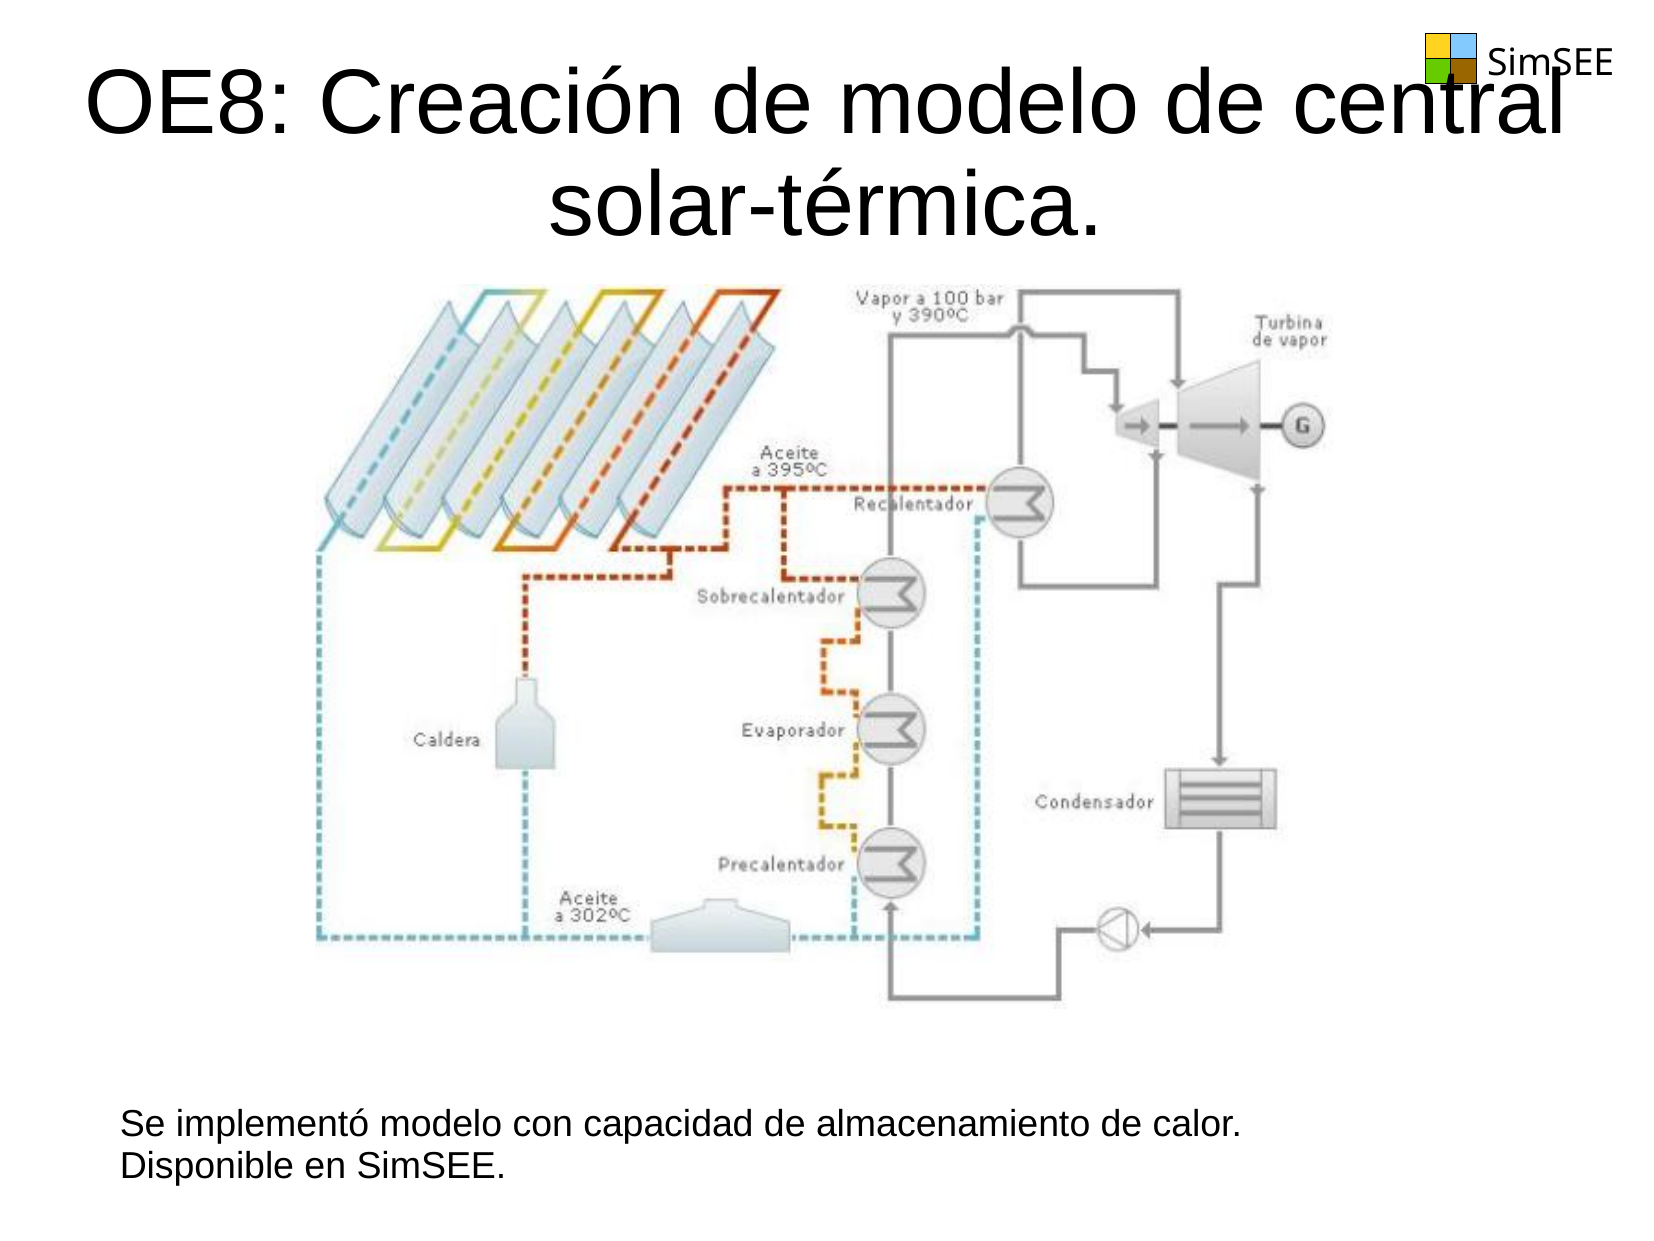

# OE8: Creación de modelo de central solar-térmica.
Se implementó modelo con capacidad de almacenamiento de calor.
Disponible en SimSEE.